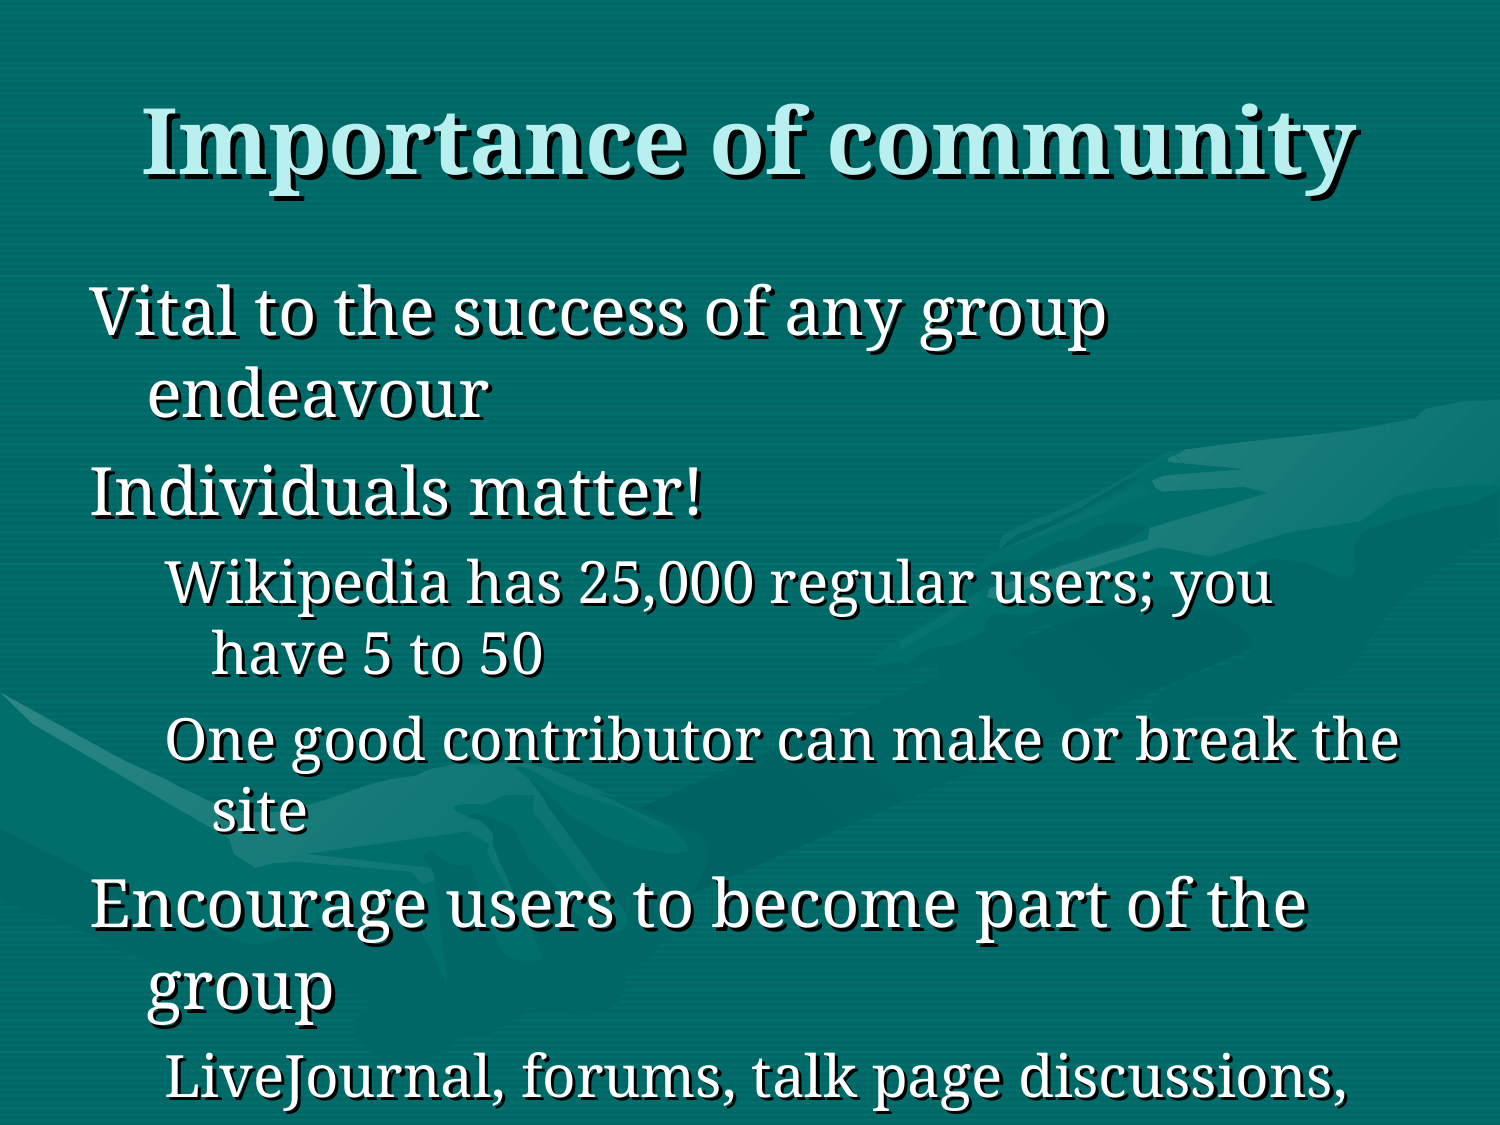

# Importance of community
Vital to the success of any group endeavour
Individuals matter!
Wikipedia has 25,000 regular users; you have 5 to 50
One good contributor can make or break the site
Encourage users to become part of the group
LiveJournal, forums, talk page discussions, etc.
Offer help if they need it, don’t wait for them to ask
Do what you can to keep people on the site
But, if they are determined to go, let them.